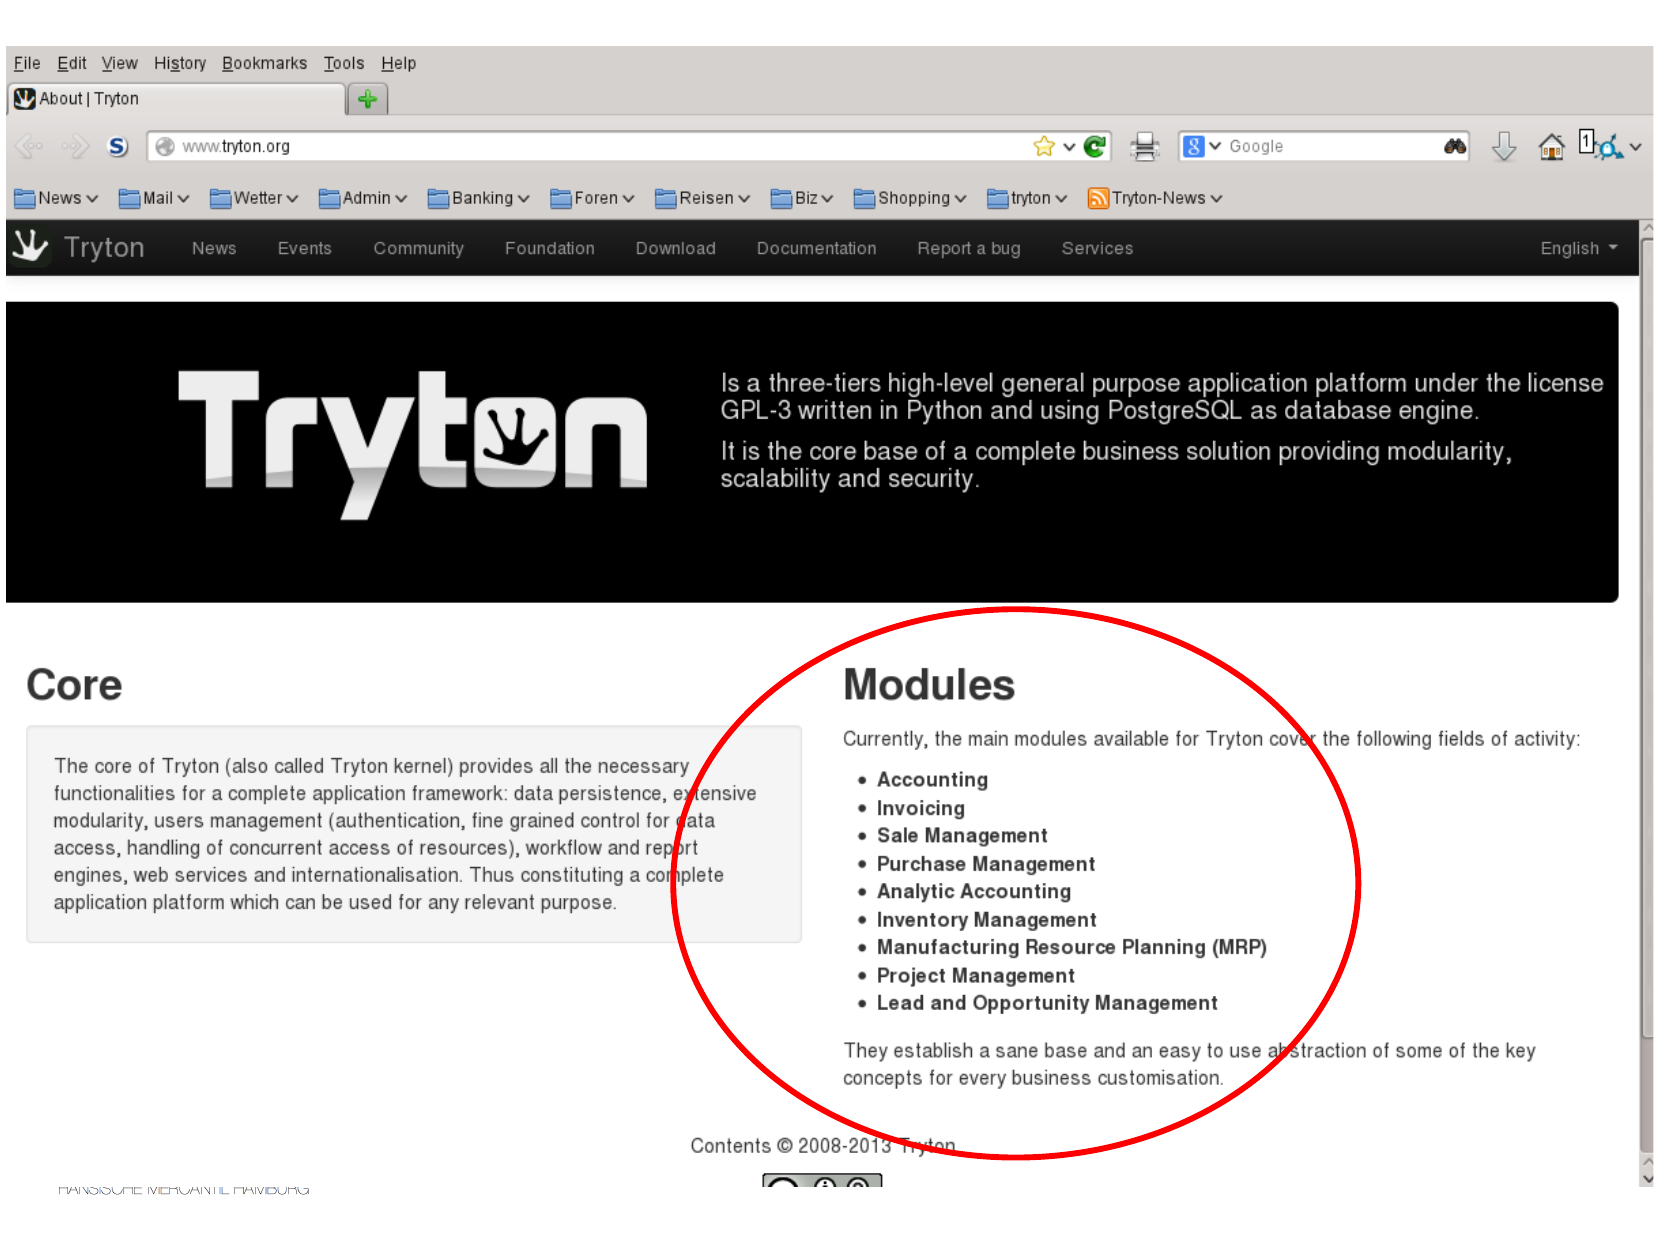

#
(c) 2013 Dr. Axel Braun
2